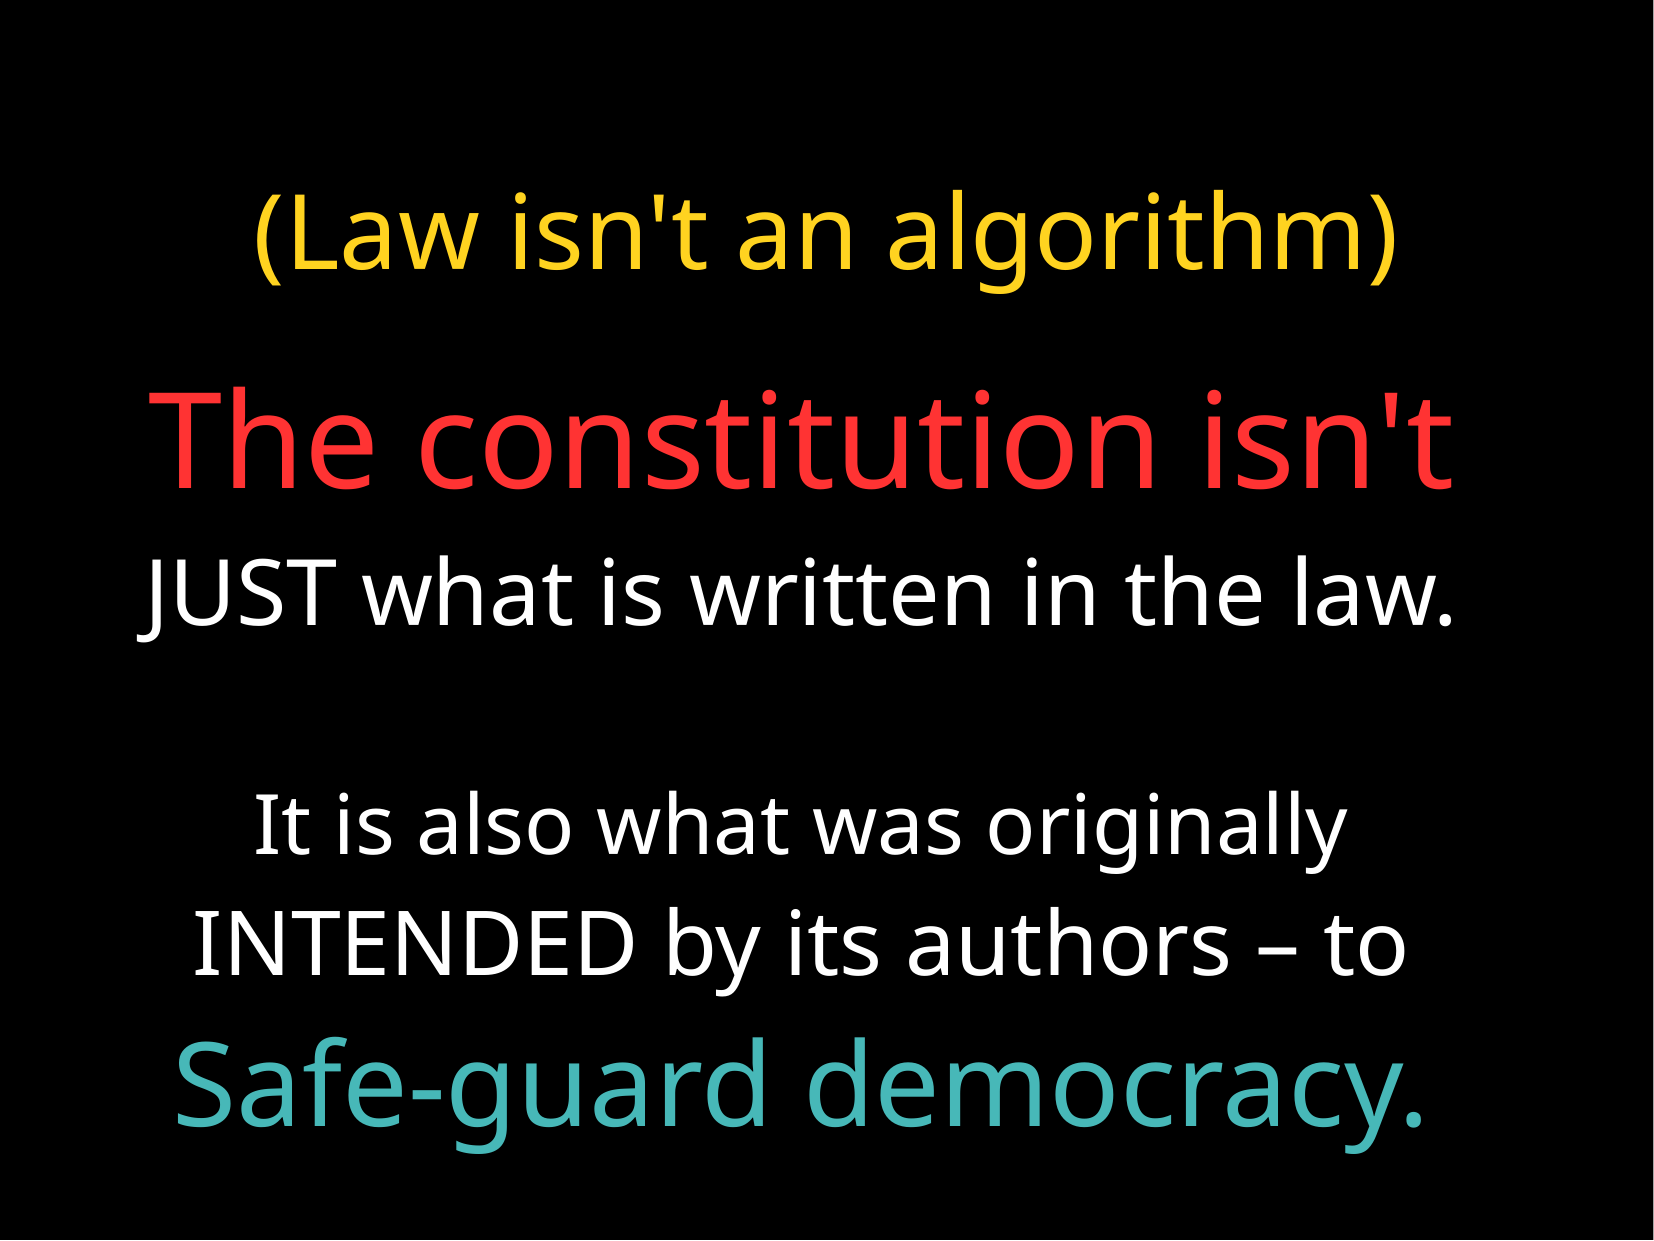

# (Law isn't an algorithm)
The constitution isn't
JUST what is written in the law.
It is also what was originally
INTENDED by its authors – to
Safe-guard democracy.